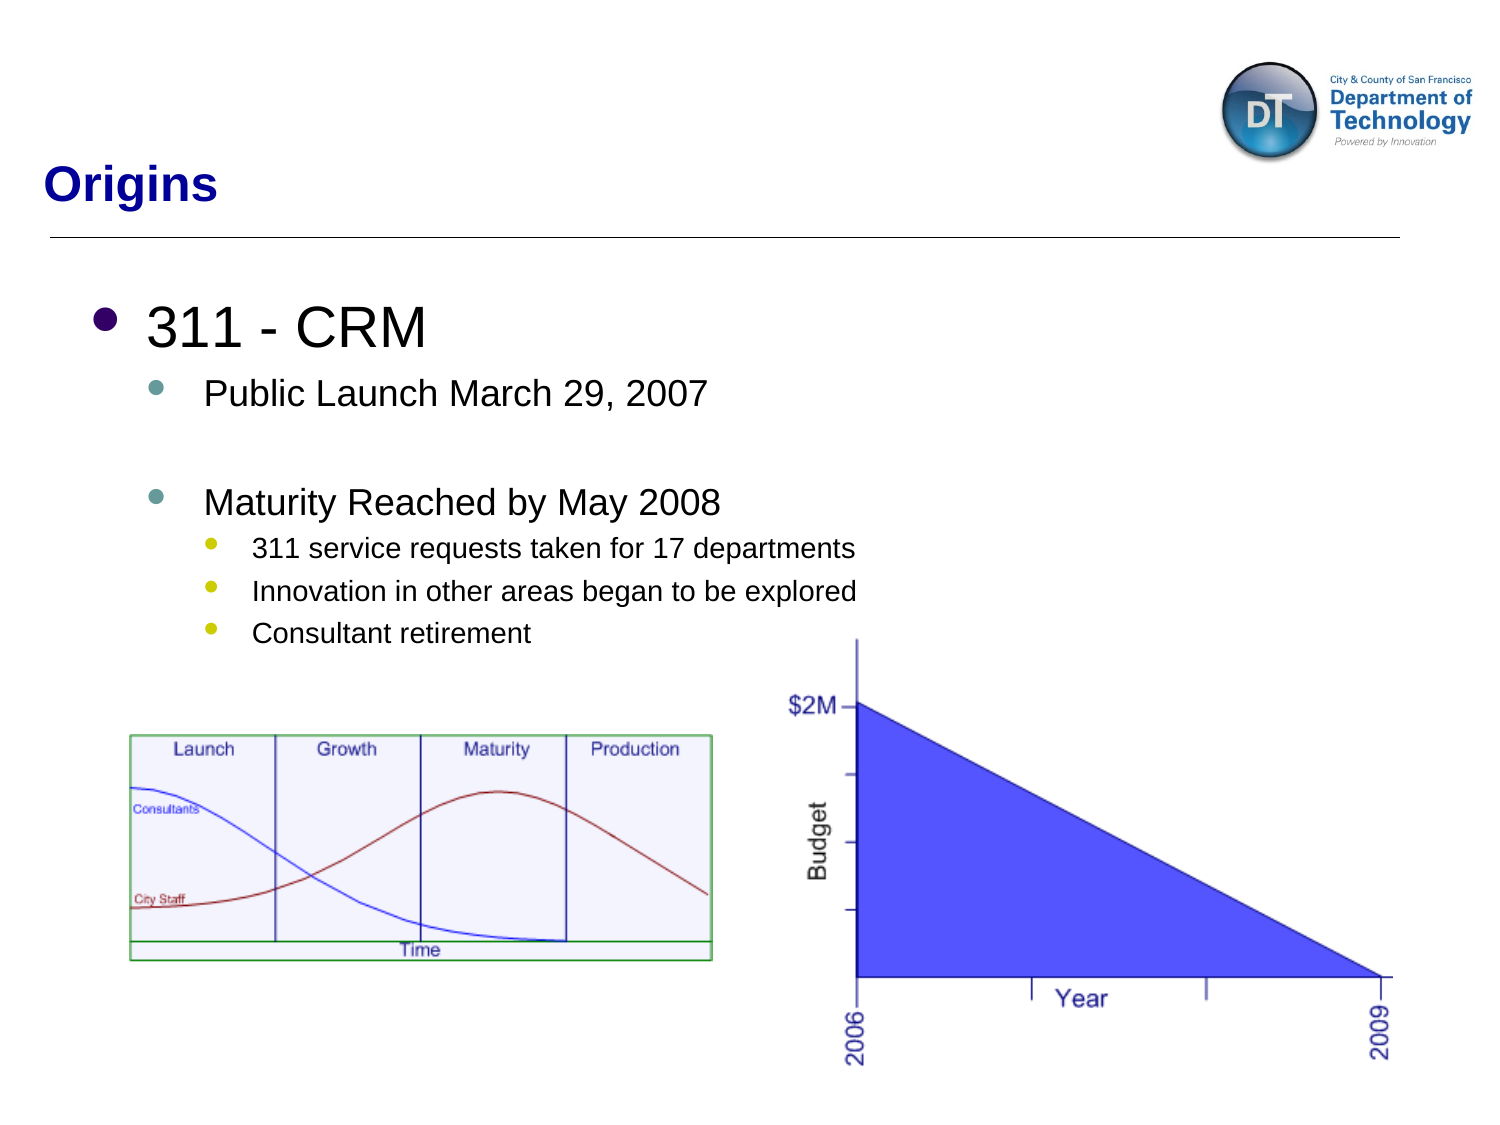

# Origins
311 - CRM
Public Launch March 29, 2007
Maturity Reached by May 2008
311 service requests taken for 17 departments
Innovation in other areas began to be explored
Consultant retirement